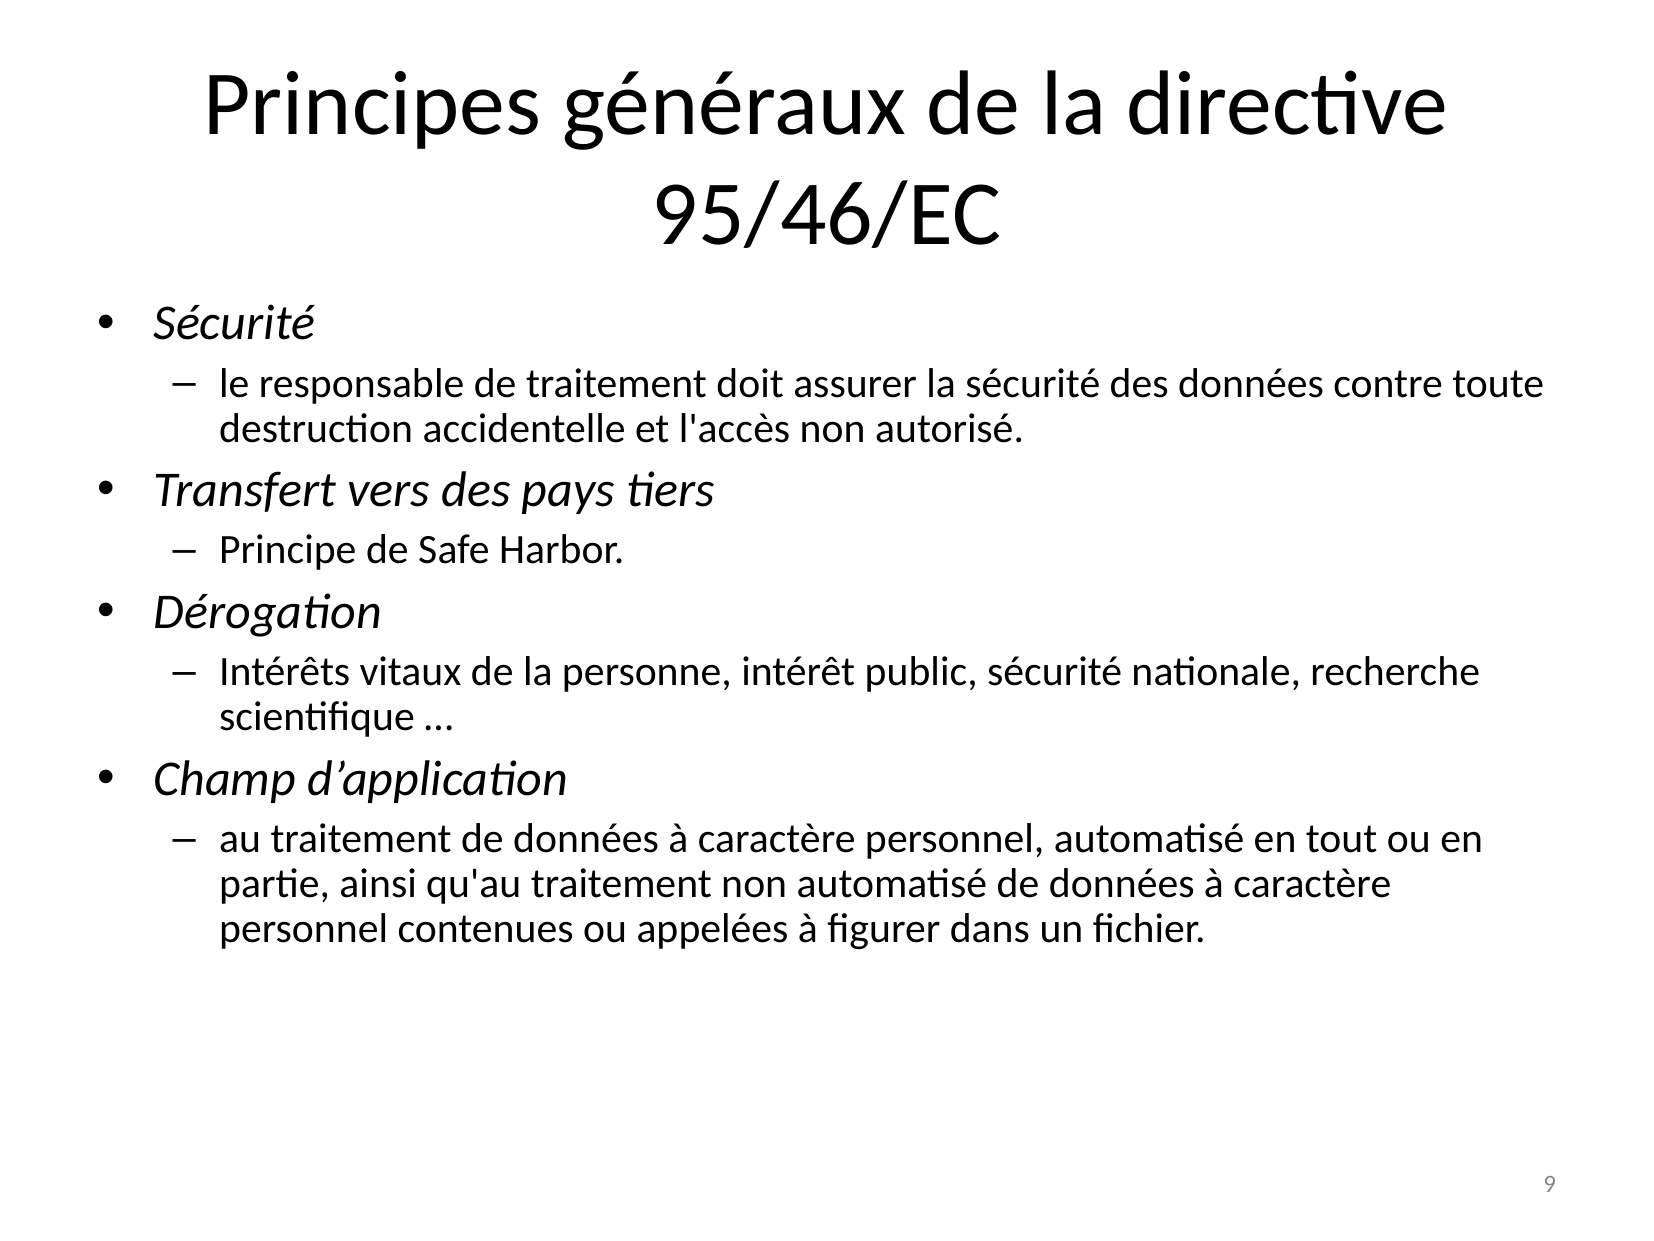

Principes généraux de la directive 95/46/EC
Sécurité
le responsable de traitement doit assurer la sécurité des données contre toute destruction accidentelle et l'accès non autorisé.
Transfert vers des pays tiers
Principe de Safe Harbor.
Dérogation
Intérêts vitaux de la personne, intérêt public, sécurité nationale, recherche scientifique …
Champ d’application
au traitement de données à caractère personnel, automatisé en tout ou en partie, ainsi qu'au traitement non automatisé de données à caractère personnel contenues ou appelées à figurer dans un fichier.